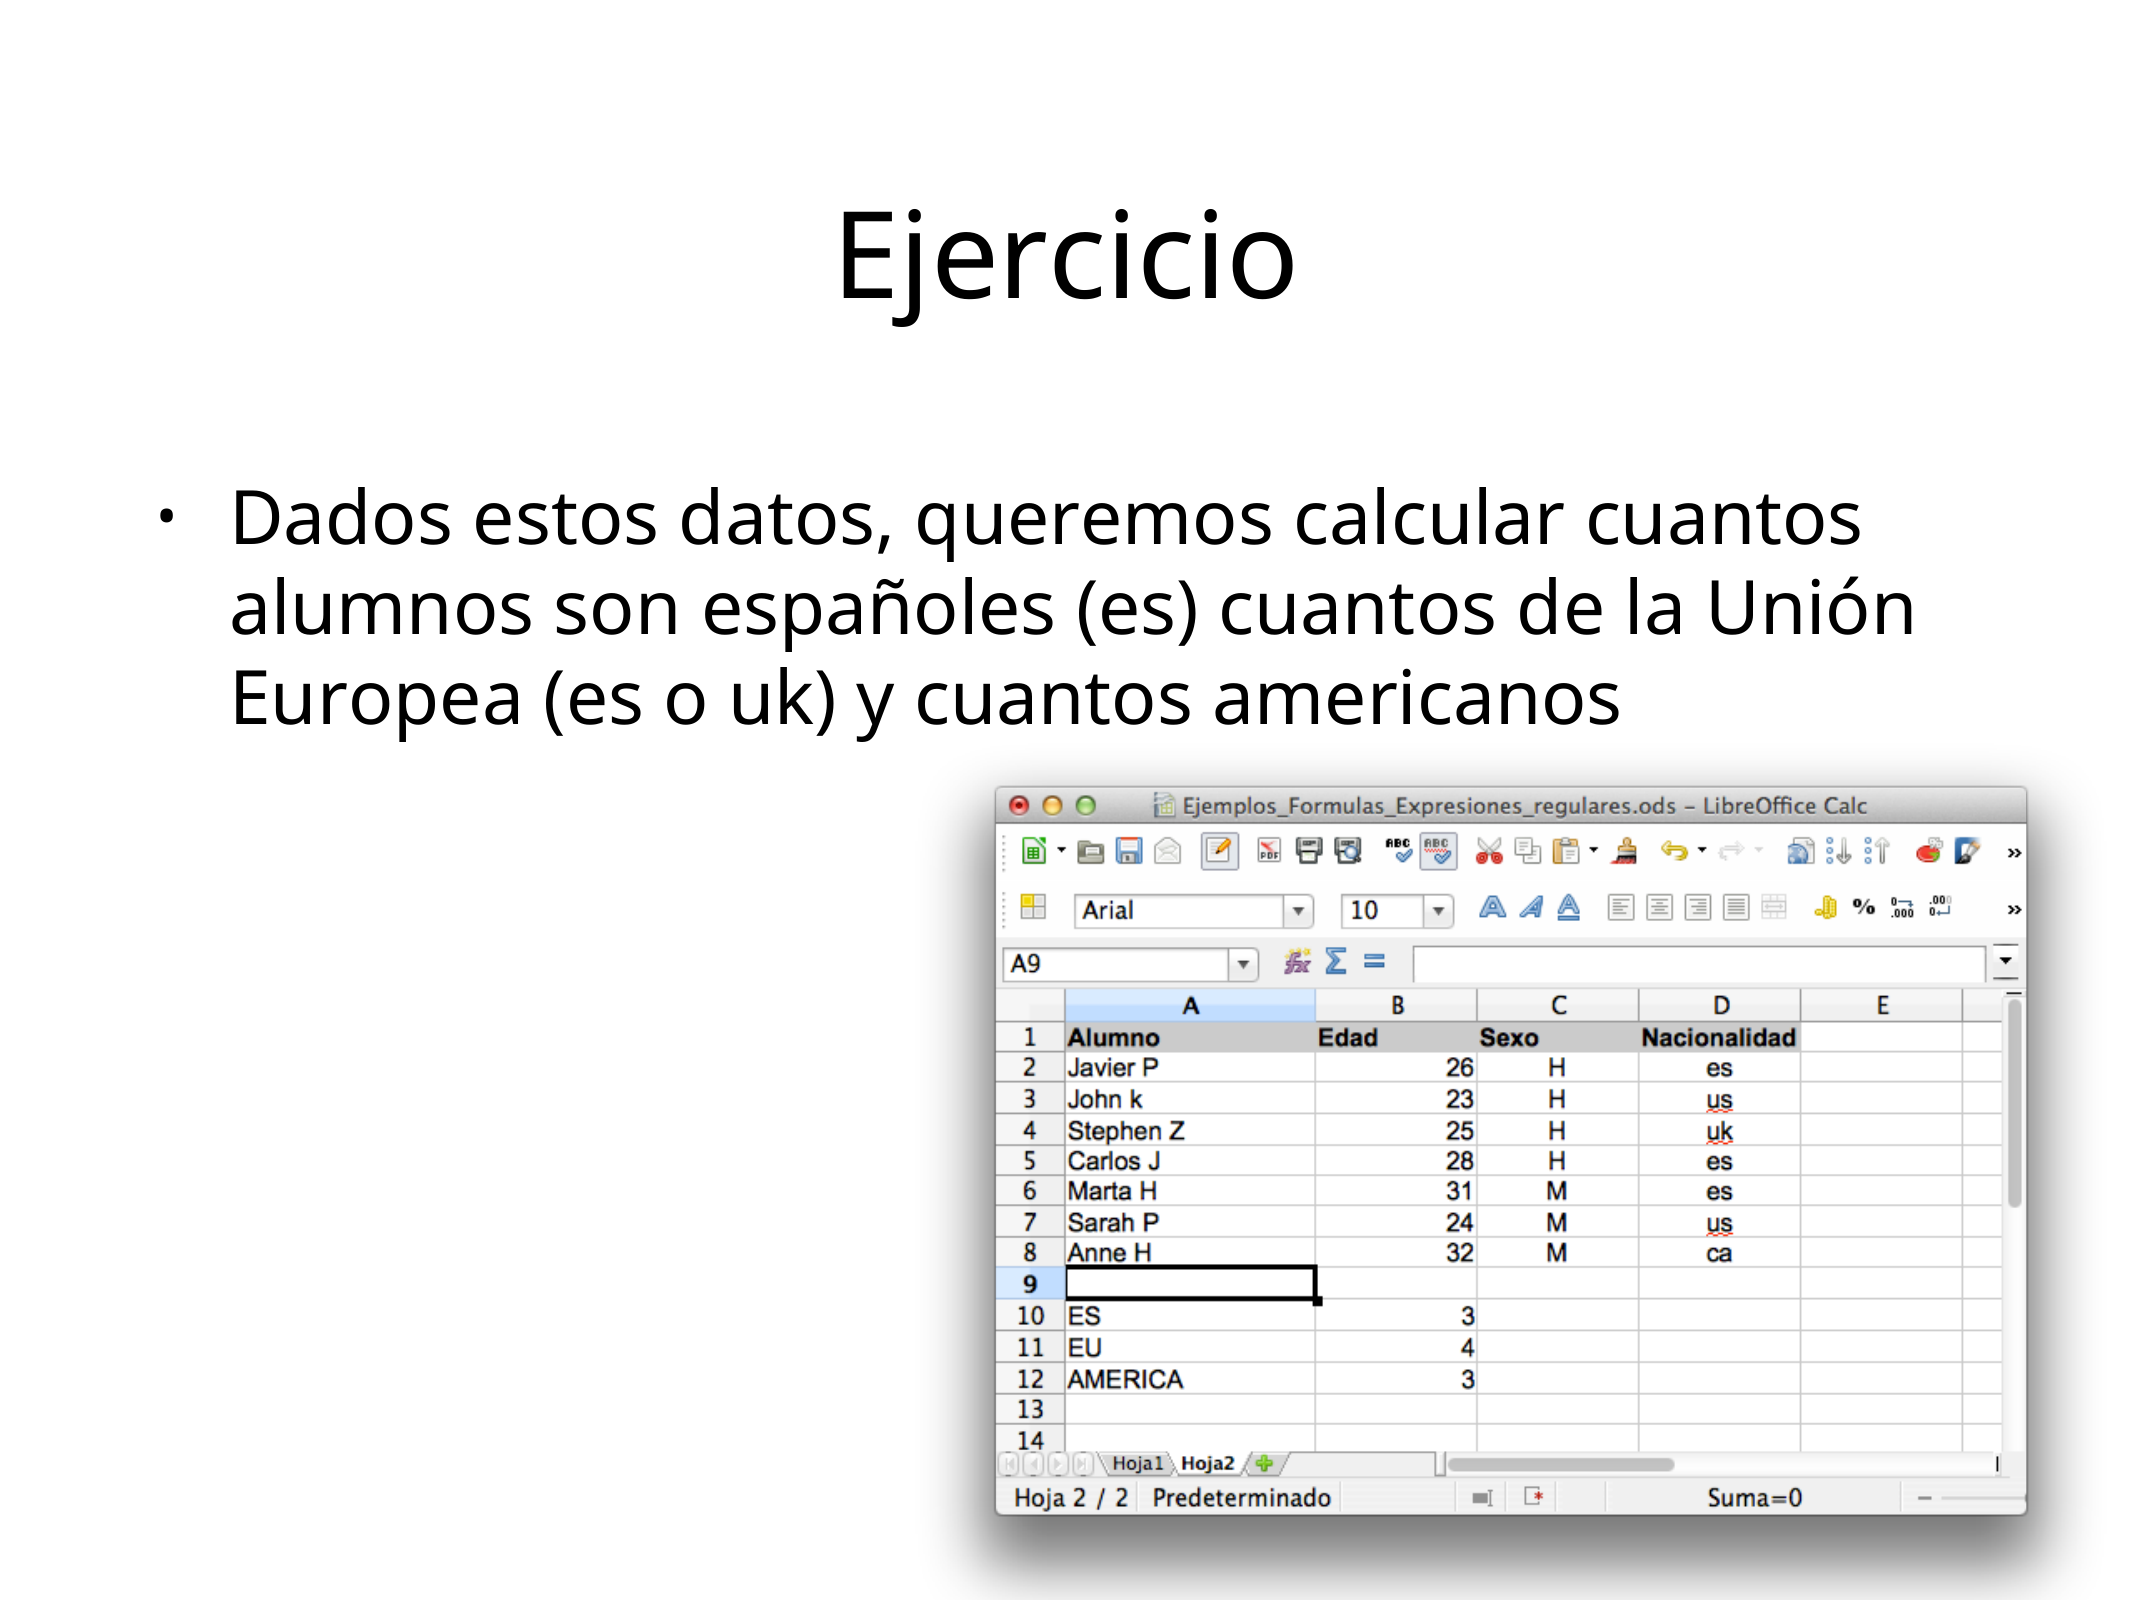

# Ejercicio
Dados estos datos, queremos calcular cuantos alumnos son españoles (es) cuantos de la Unión Europea (es o uk) y cuantos americanos